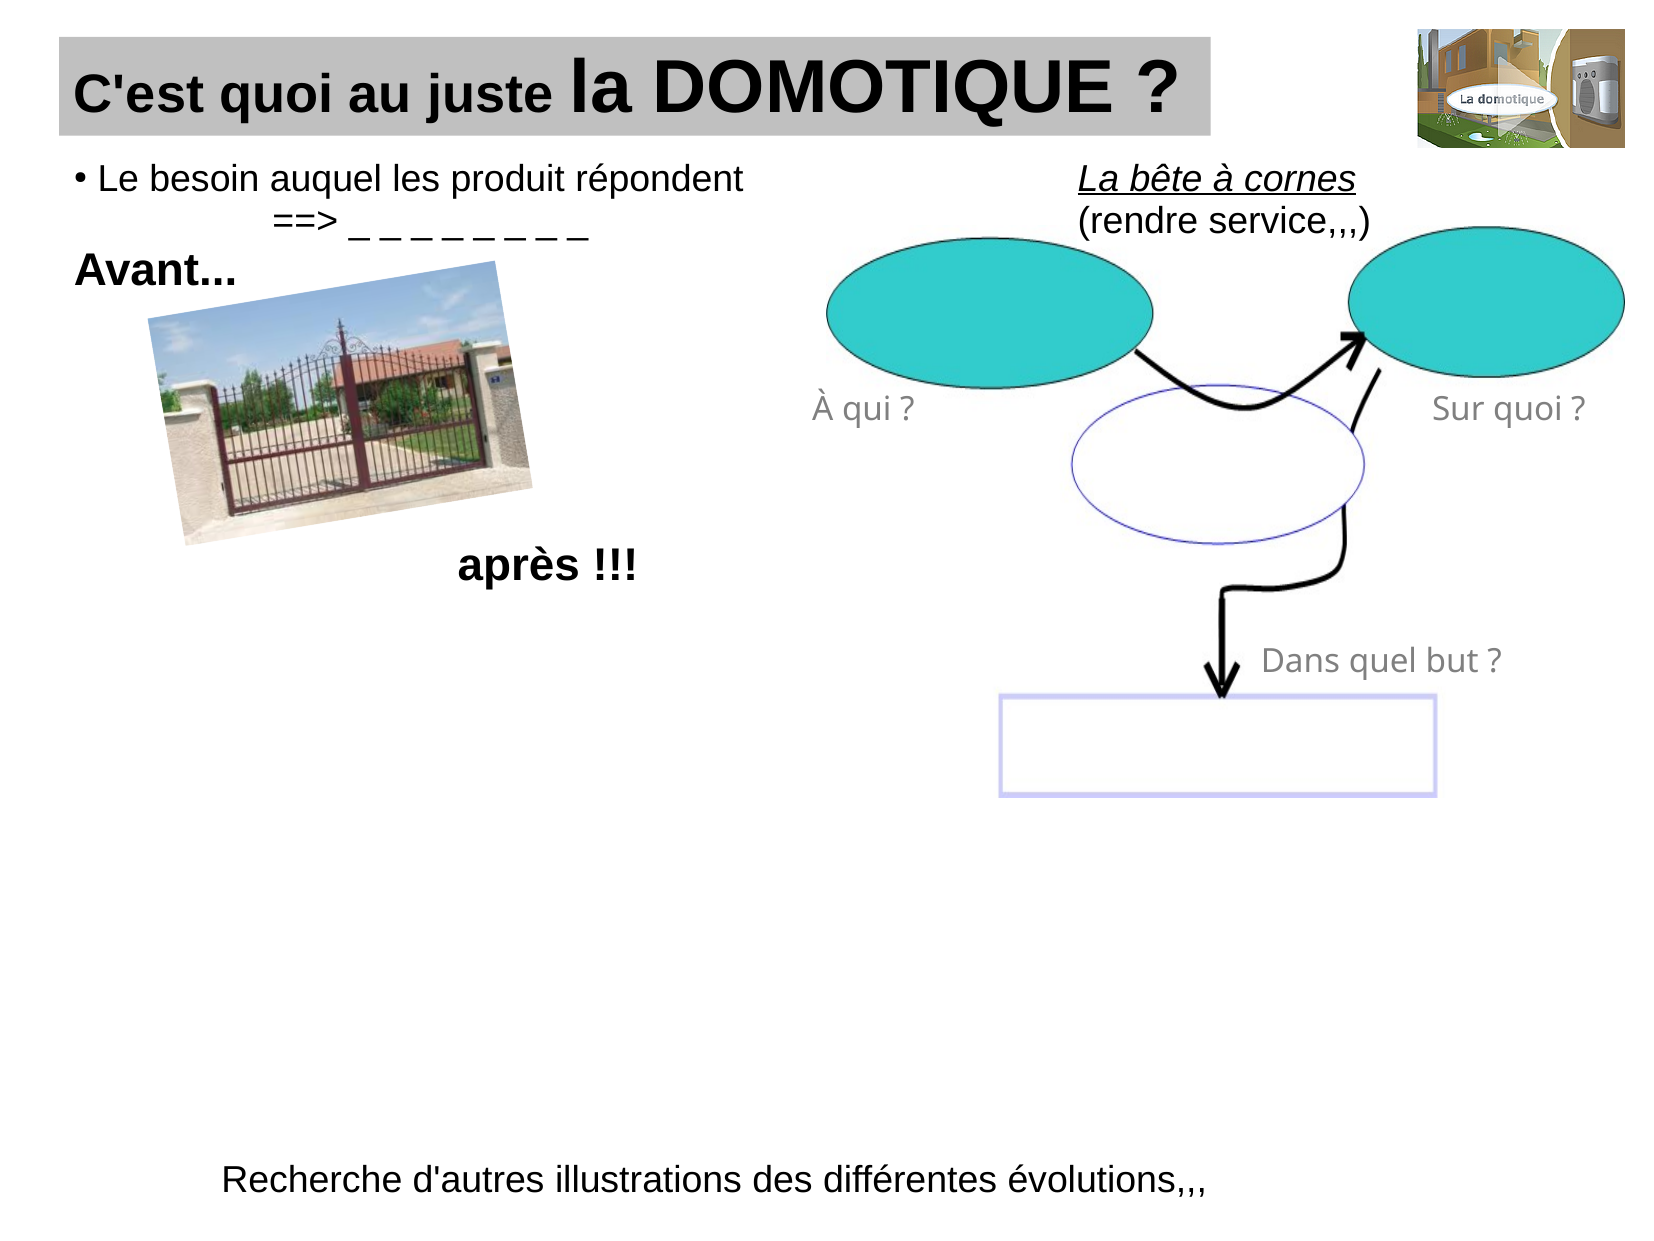

C'est quoi au juste la DOMOTIQUE ?
La bête à cornes
(rendre service,,,)
 Le besoin auquel les produit répondent
 ==> _ _ _ _ _ _ _ _
Avant...
À qui ?
Sur quoi ?
après !!!
Dans quel but ?
Recherche d'autres illustrations des différentes évolutions,,,